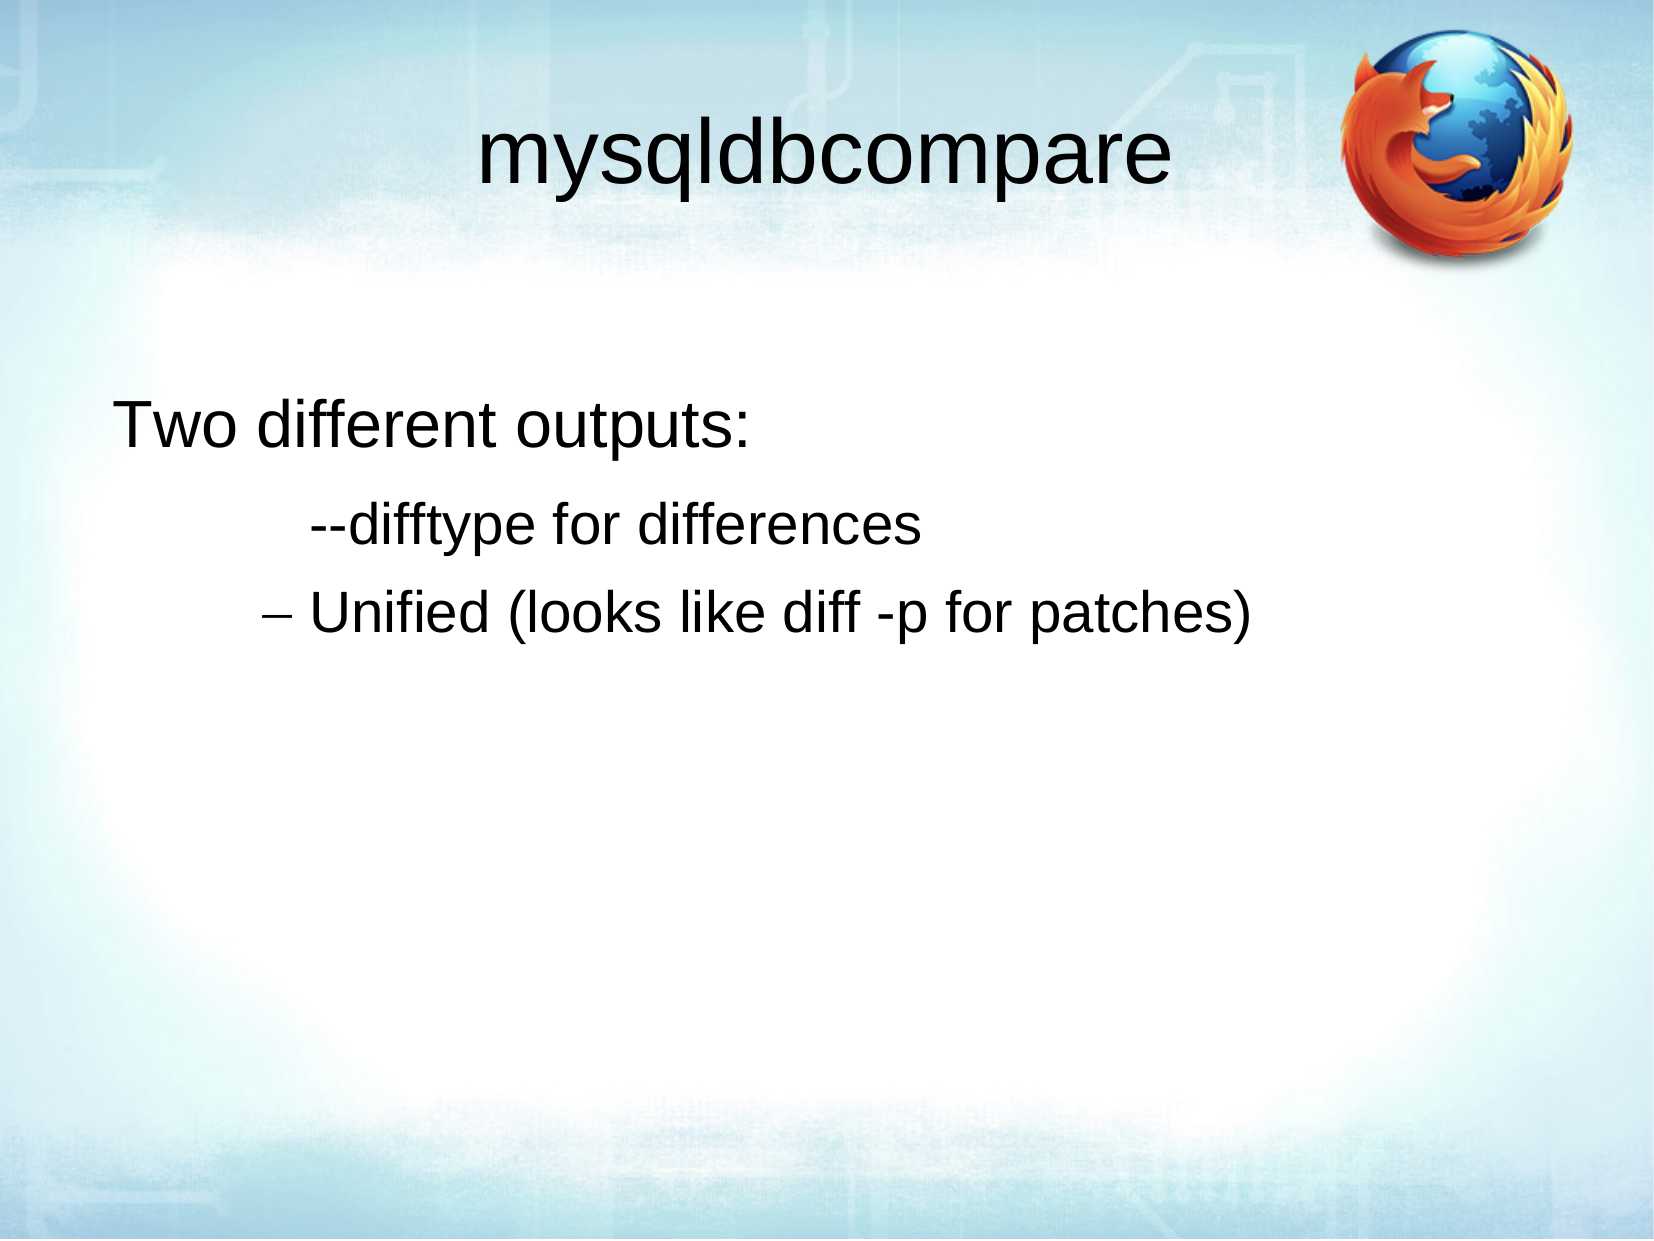

# mysqldbcompare
Two different outputs:
--difftype for differences
Unified (looks like diff -p for patches)